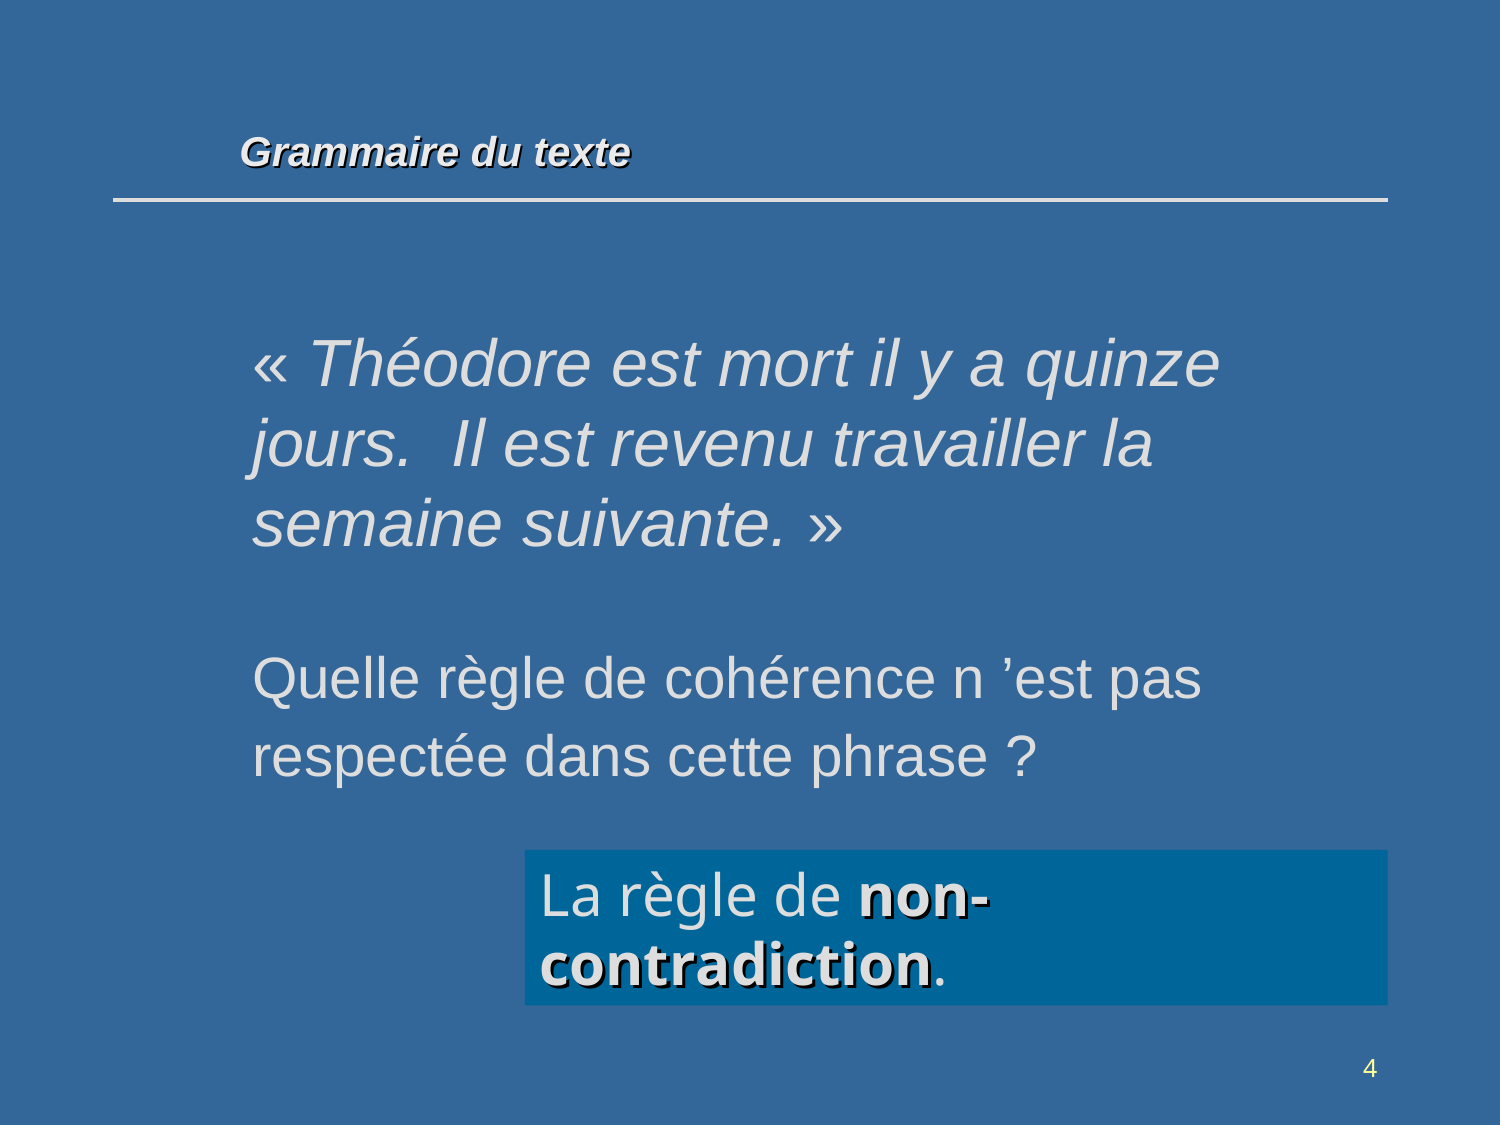

Grammaire du texte
« Théodore est mort il y a quinze jours. Il est revenu travailler la semaine suivante. »
Quelle règle de cohérence n ’est pas respectée dans cette phrase ?
La règle de non-contradiction.
4